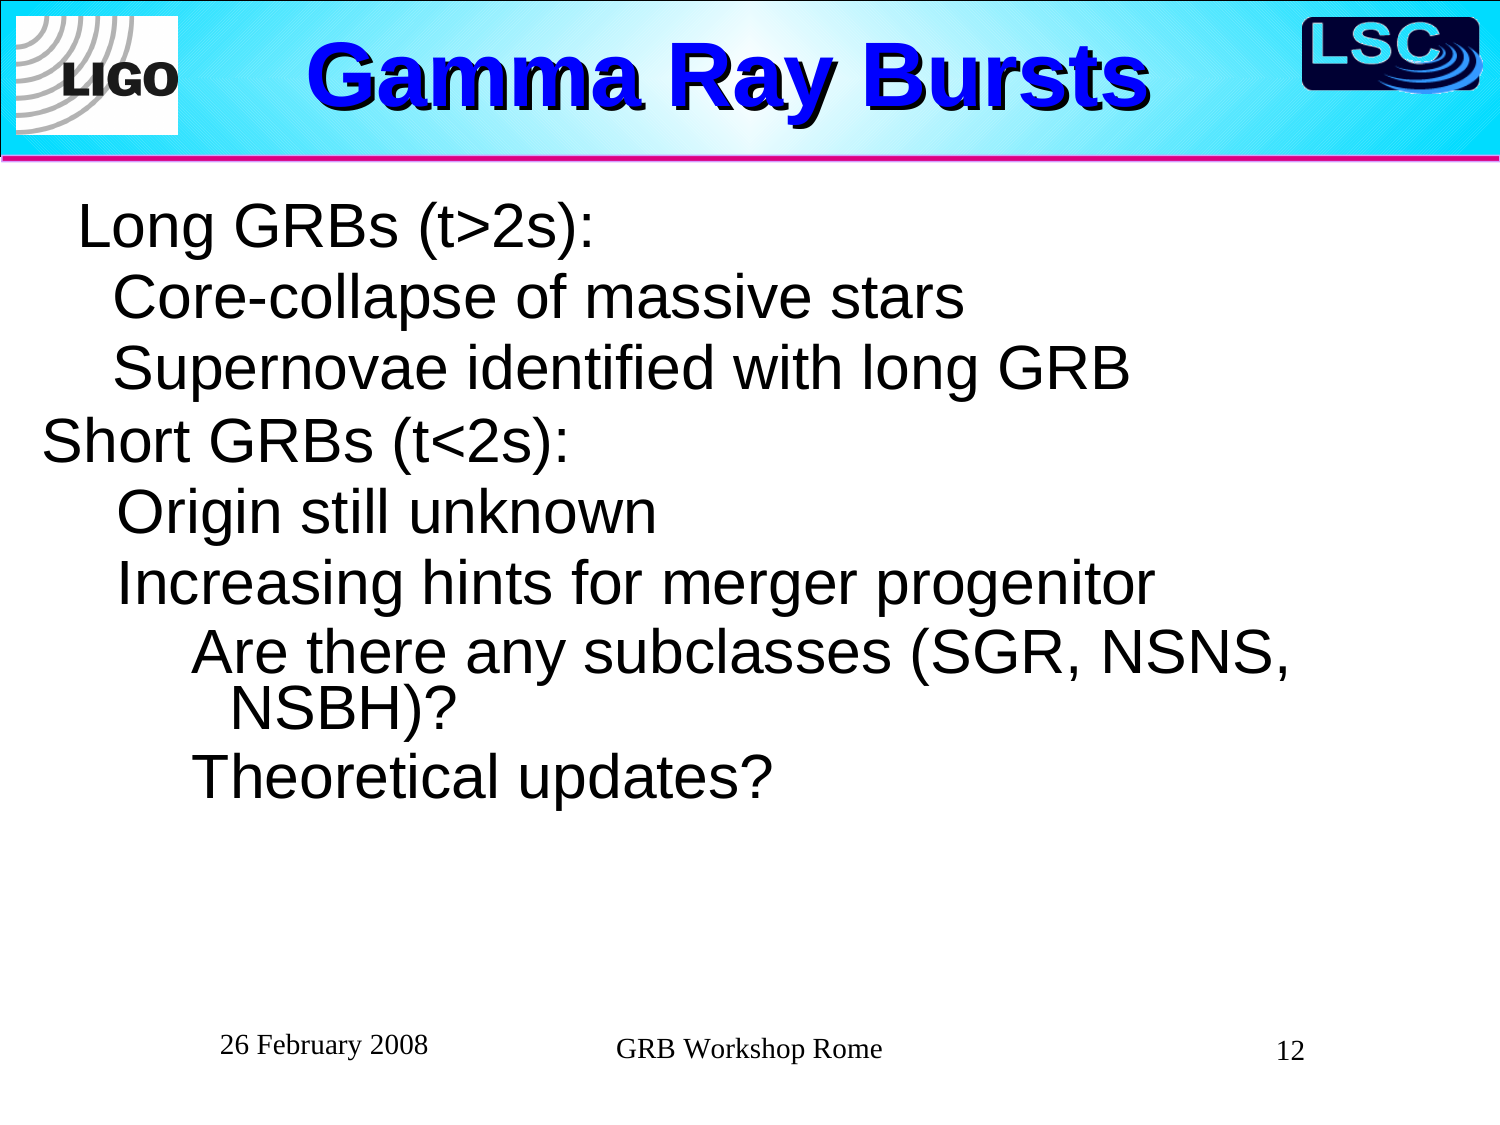

# Gamma Ray Bursts
Long GRBs (t>2s):
Core-collapse of massive stars
Supernovae identified with long GRB
Short GRBs (t<2s):
Origin still unknown
Increasing hints for merger progenitor
Are there any subclasses (SGR, NSNS, NSBH)?
Theoretical updates?
26 February 2008
GRB Workshop Rome
12